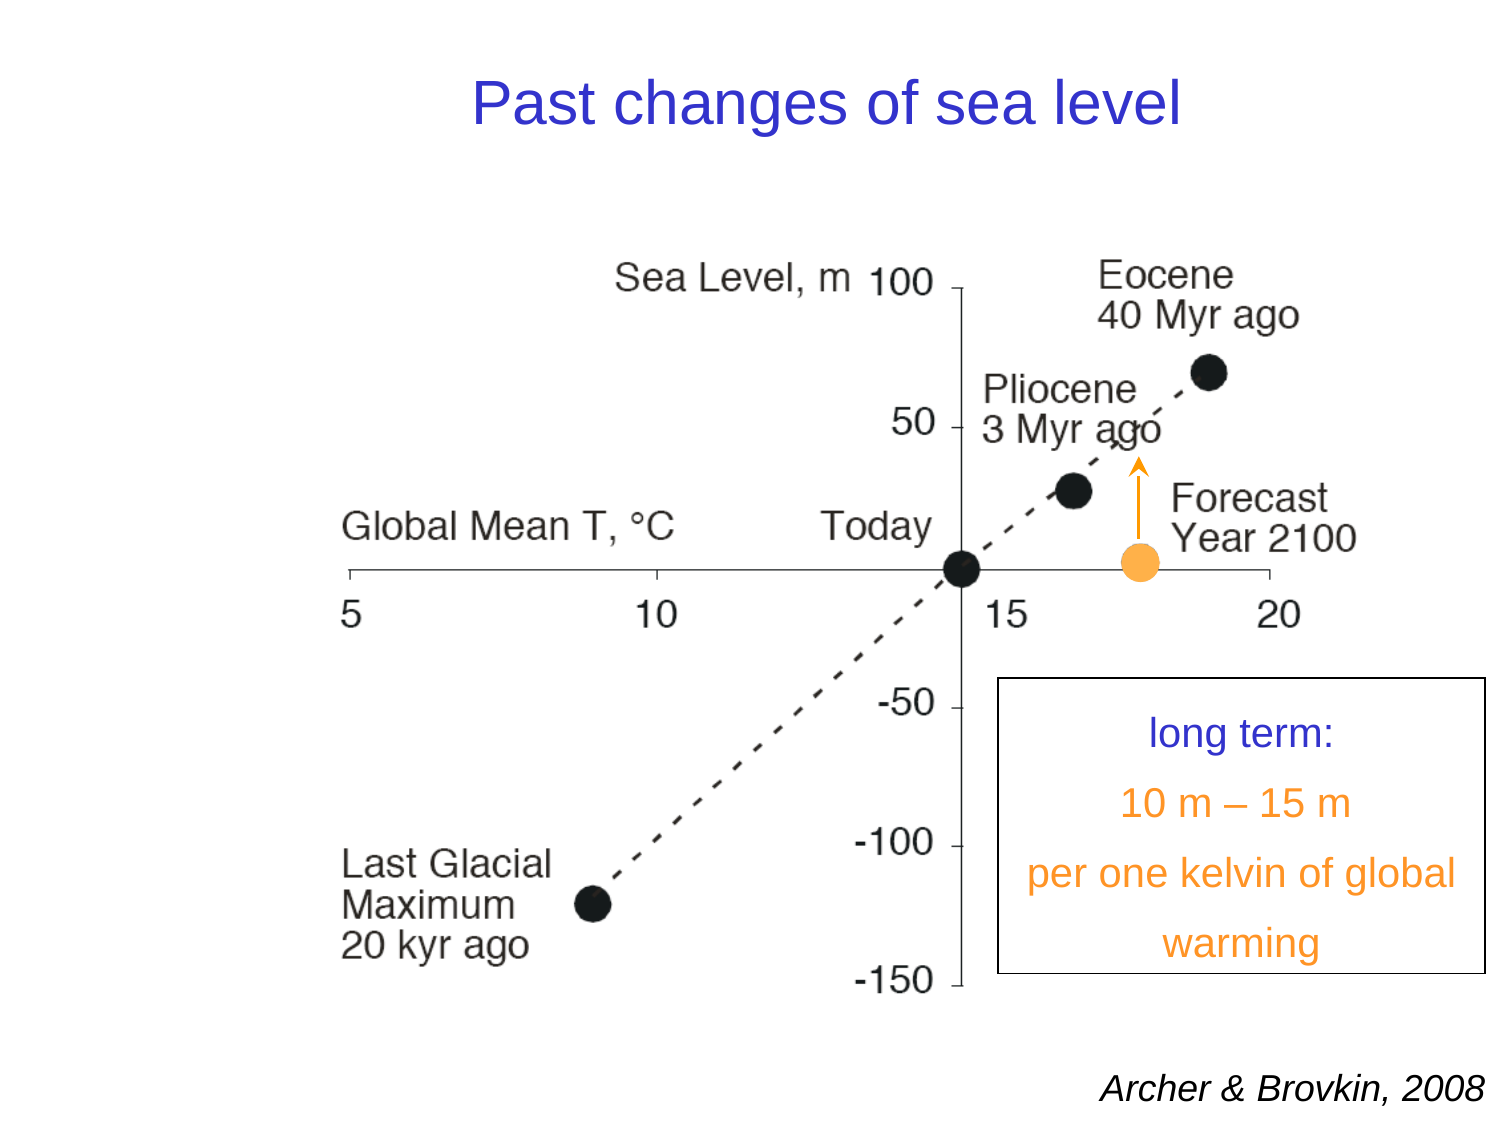

# Past changes of sea level
long term:
10 m – 15 m
per one kelvin of global warming
Archer & Brovkin, 2008